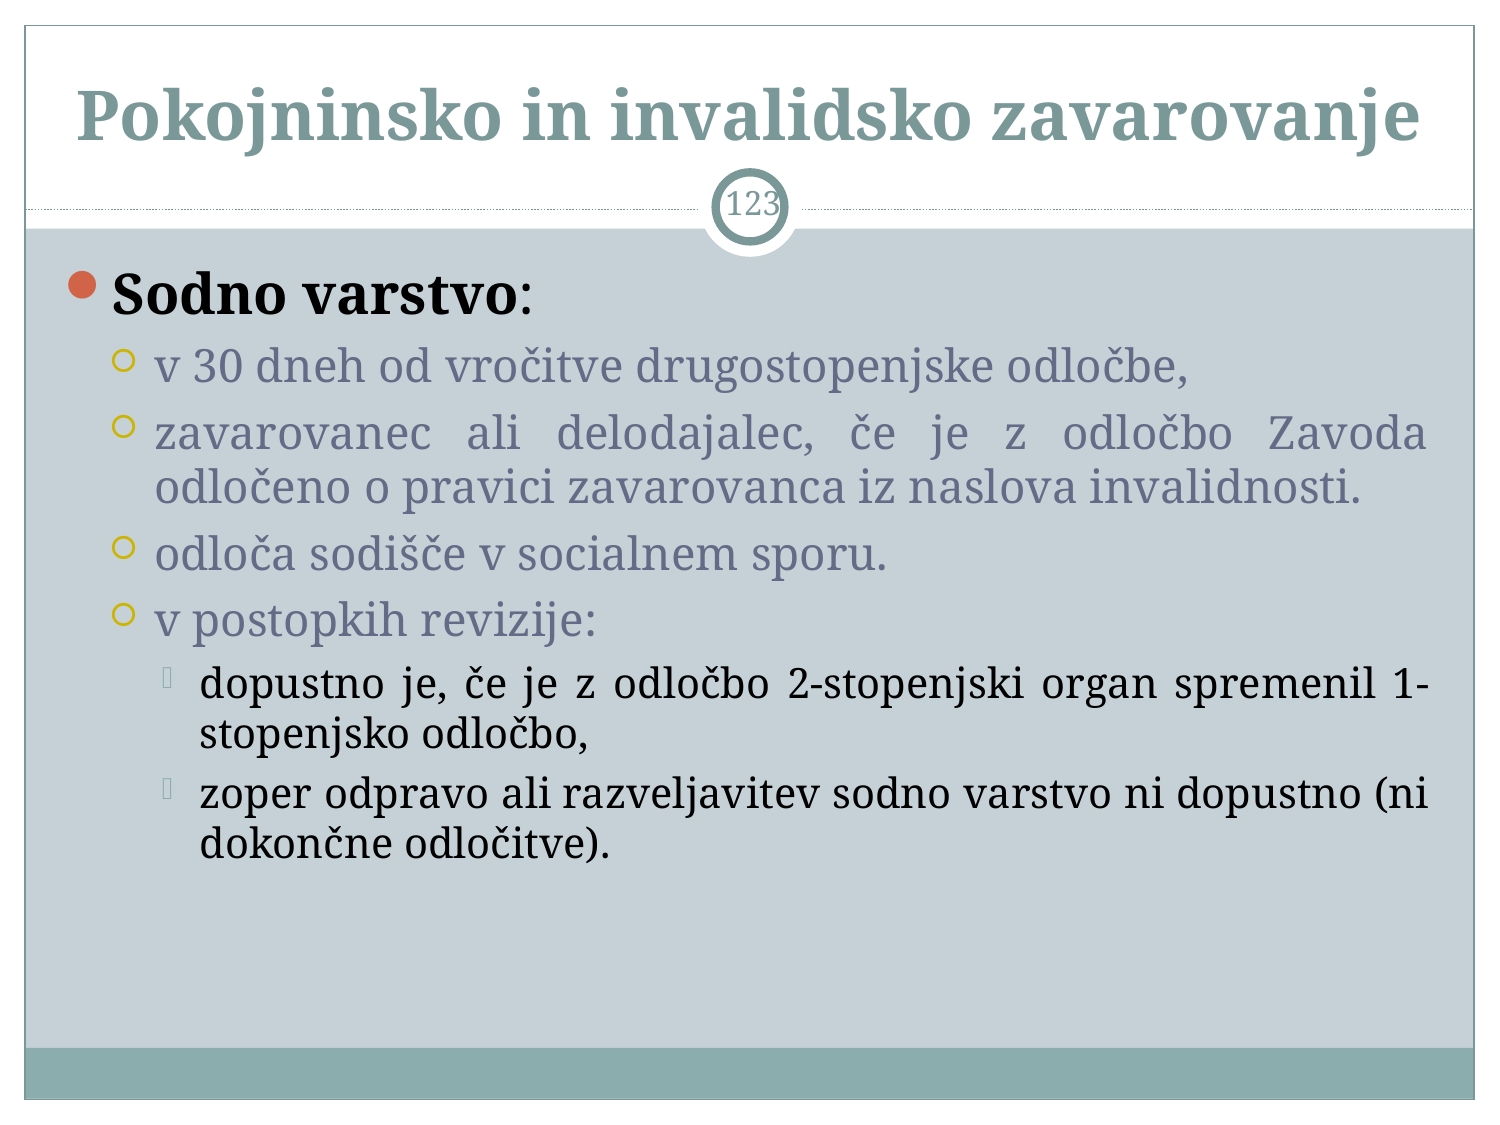

# Pokojninsko in invalidsko zavarovanje
Sodno varstvo:
v 30 dneh od vročitve drugostopenjske odločbe,
zavarovanec ali delodajalec, če je z odločbo Zavoda odločeno o pravici zavarovanca iz naslova invalidnosti.
odloča sodišče v socialnem sporu.
v postopkih revizije:
dopustno je, če je z odločbo 2-stopenjski organ spremenil 1-stopenjsko odločbo,
zoper odpravo ali razveljavitev sodno varstvo ni dopustno (ni dokončne odločitve).